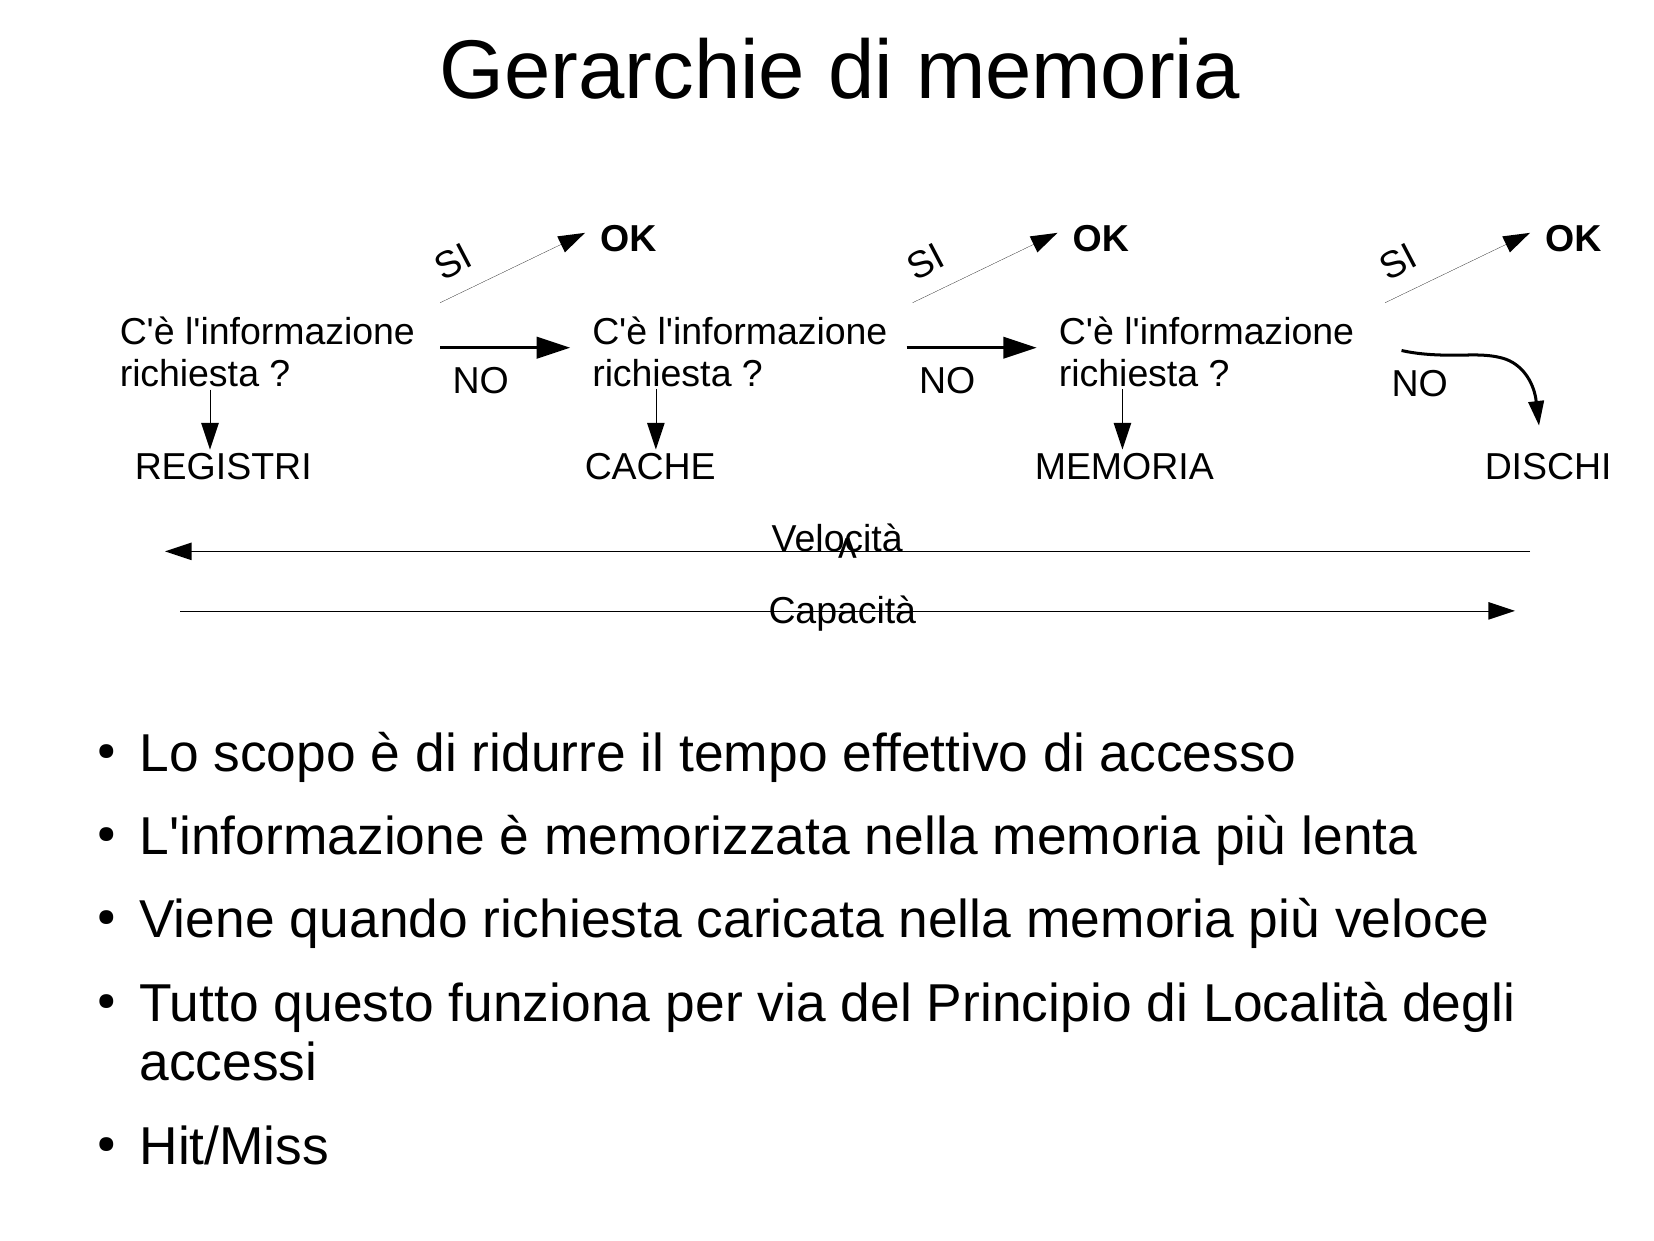

# Gerarchie di memoria
Lo scopo è di ridurre il tempo effettivo di accesso
L'informazione è memorizzata nella memoria più lenta
Viene quando richiesta caricata nella memoria più veloce
Tutto questo funziona per via del Principio di Località degli accessi
Hit/Miss
OK
OK
OK
SI
SI
SI
C'è l'informazione
richiesta ?
C'è l'informazione
richiesta ?
C'è l'informazione
richiesta ?
NO
NO
NO
REGISTRI 				CACHE					MEMORIA				DISCHI
Velocità
v
Capacità